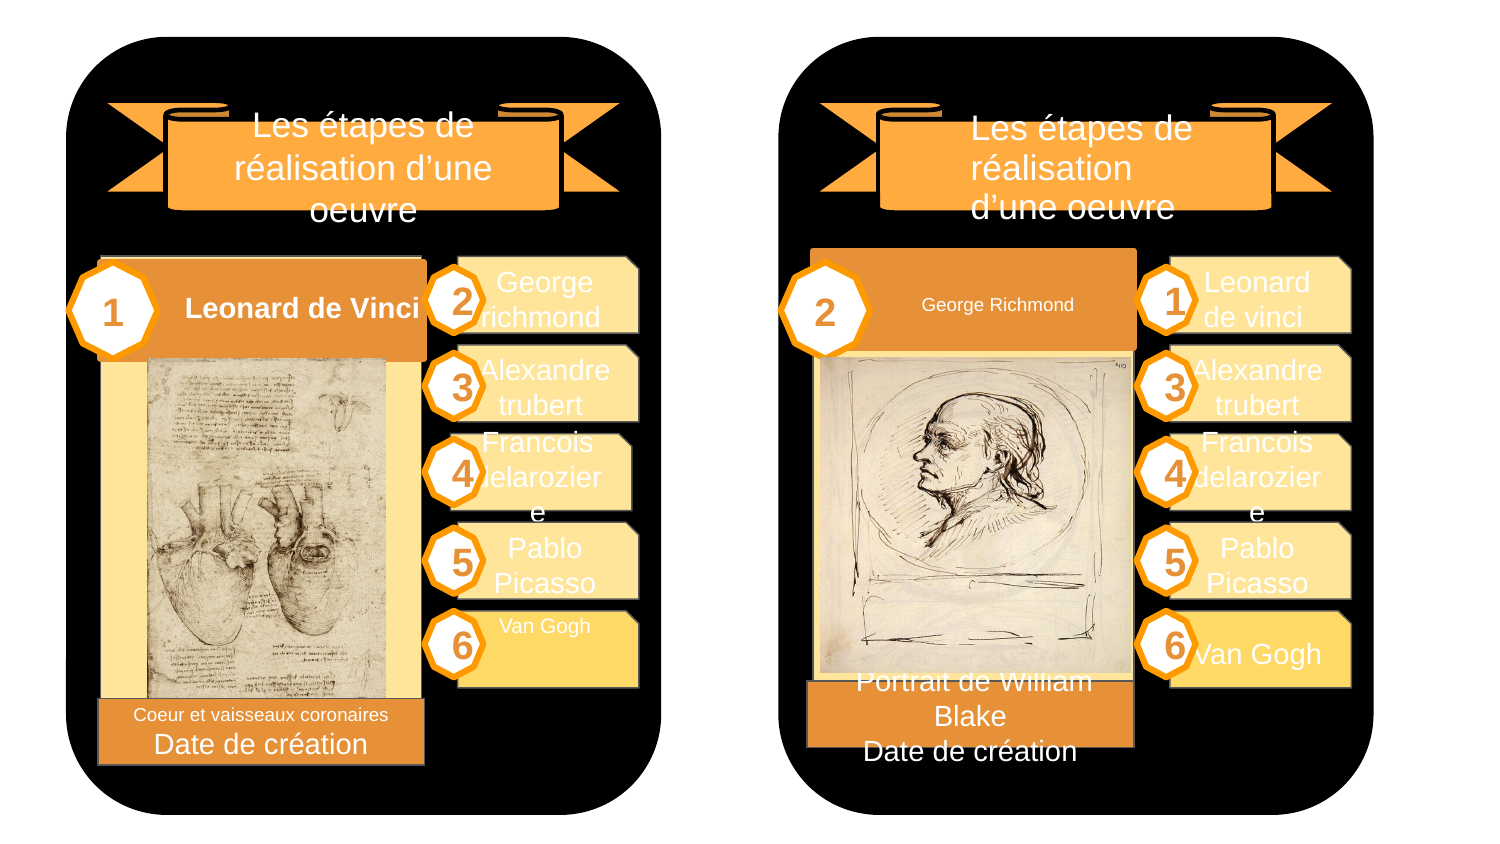

Les étapes de réalisation d’une oeuvre
Les étapes de réalisation d’une oeuvre
Les étapes réalisation d’undee oeuvre
George richmond
Leonard de vinci
 George Richmond
Image de l’oeuvre
Image de l’oeuvre
2
1
1
Leonard de Vinci
2
Alexandre trubert
Alexandre trubert
3
3
Francois delaroziere
Francois delaroziere
4
4
Pablo Picasso
Pablo Picasso
5
5
Van Gogh
6
6
Van Gogh
 Portrait de William Blake
Date de création
 Coeur et vaisseaux coronaires
Date de création